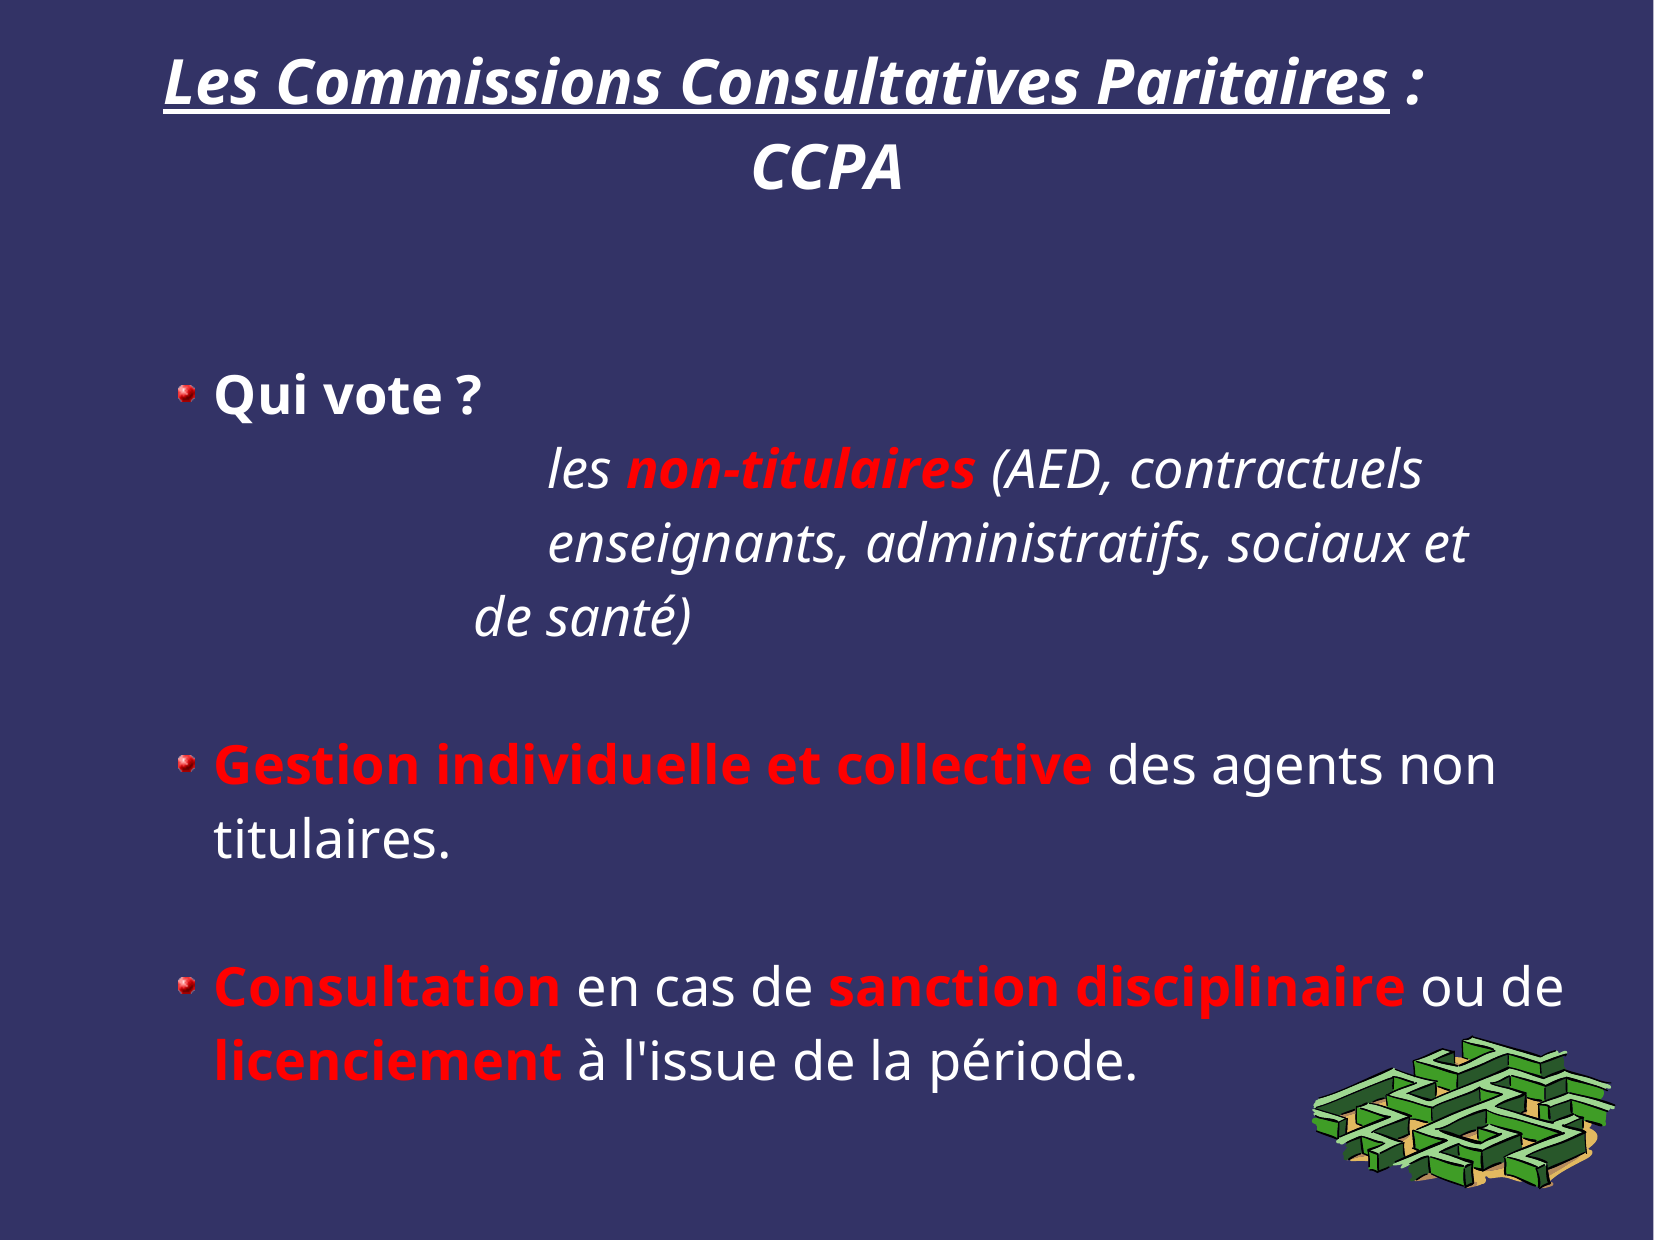

# Les Commissions Consultatives Paritaires : CCPA
Qui vote ?
					les non-titulaires (AED, contractuels 						enseignants, administratifs, sociaux et 					de santé)
Gestion individuelle et collective des agents non titulaires.
Consultation en cas de sanction disciplinaire ou de licenciement à l'issue de la période.